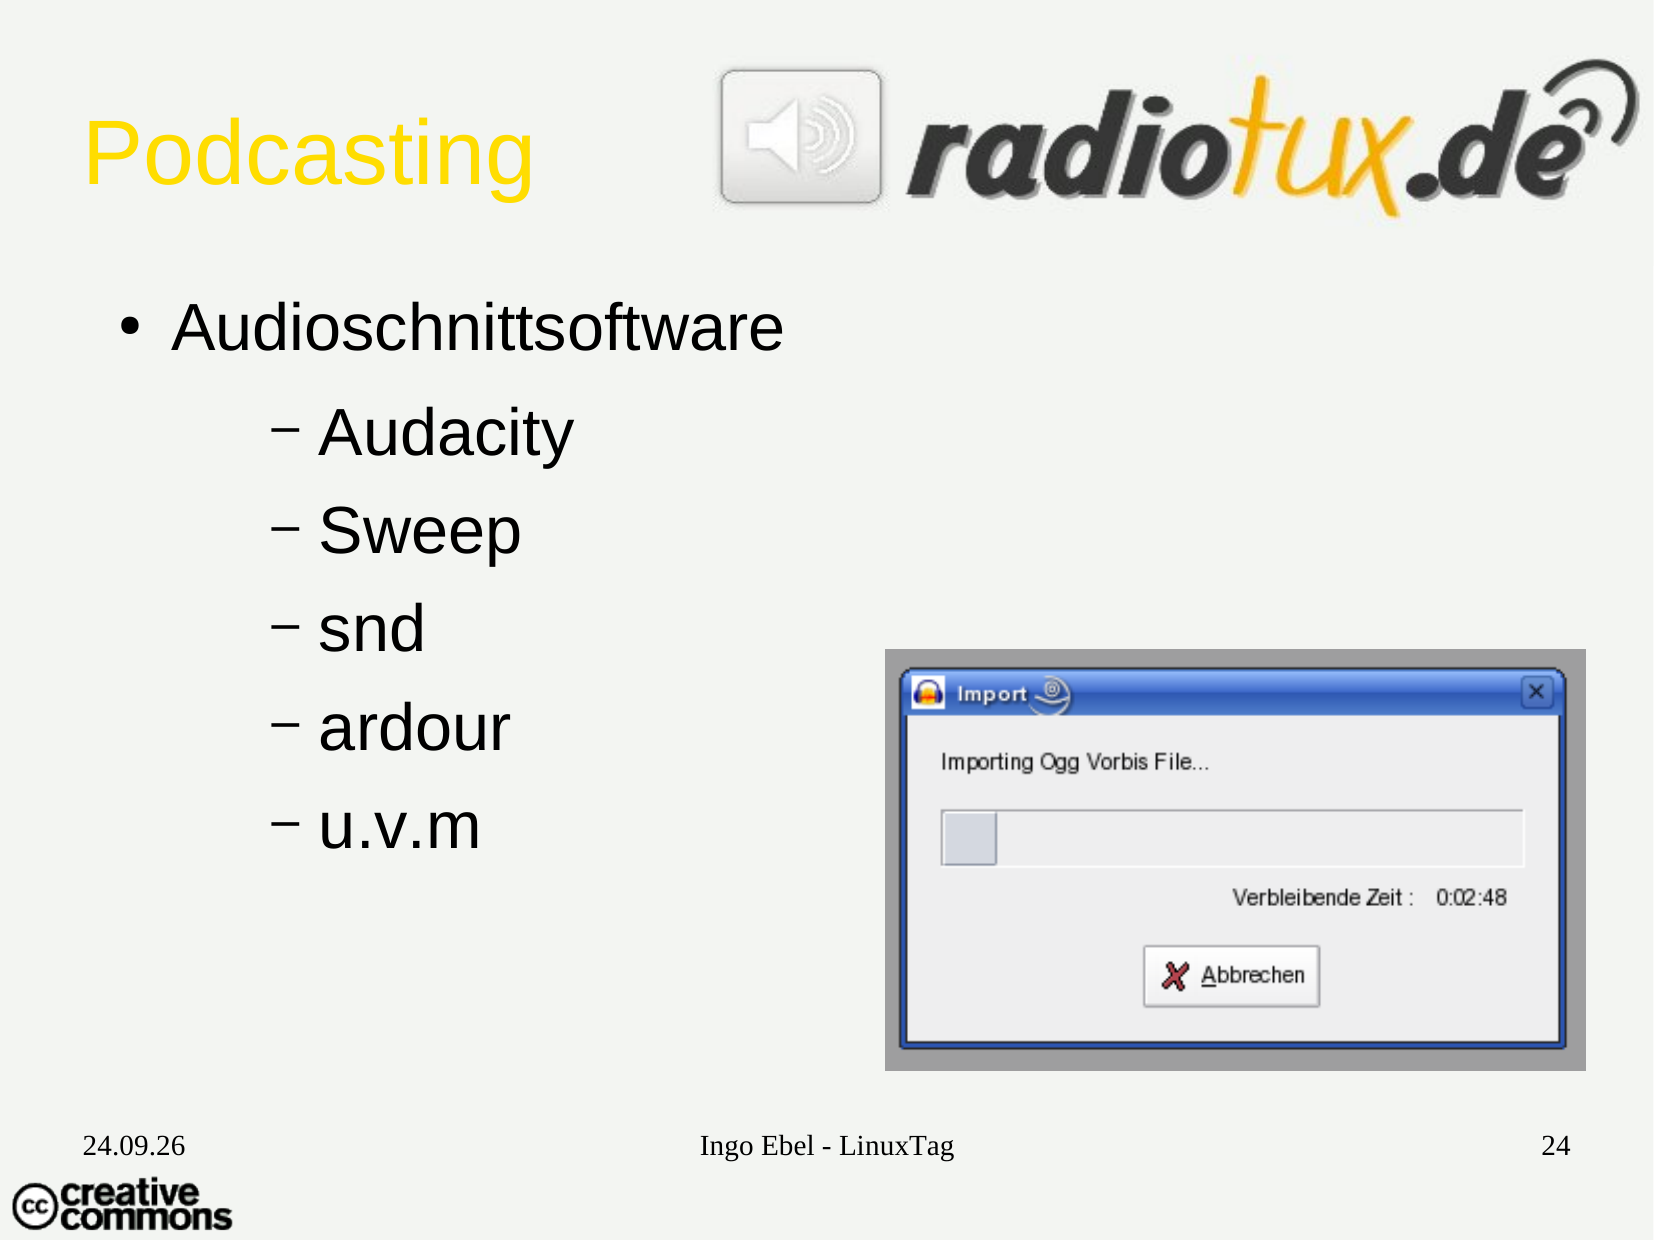

# Podcasting
Audioschnittsoftware
Audacity
Sweep
snd
ardour
u.v.m
Ingo Ebel - LinuxTag
24